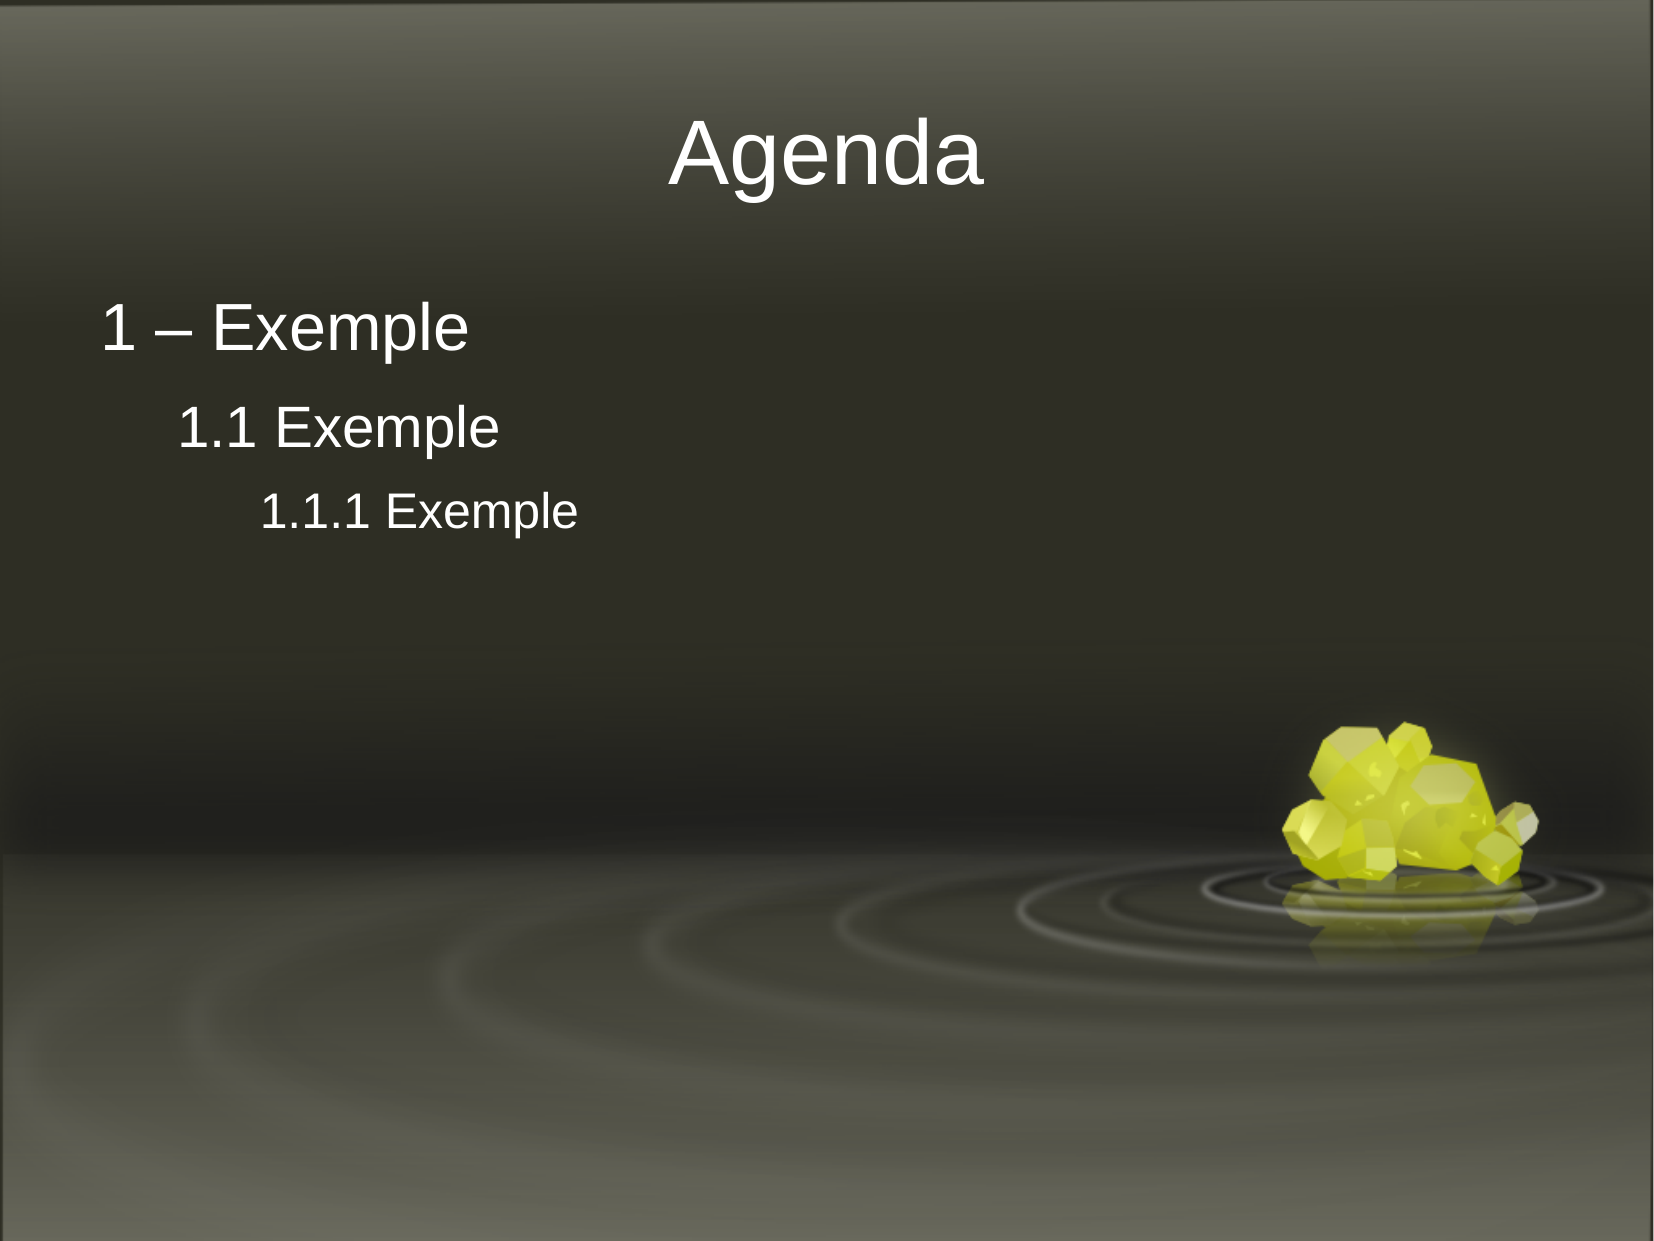

# Agenda
1 – Exemple
1.1 Exemple
1.1.1 Exemple